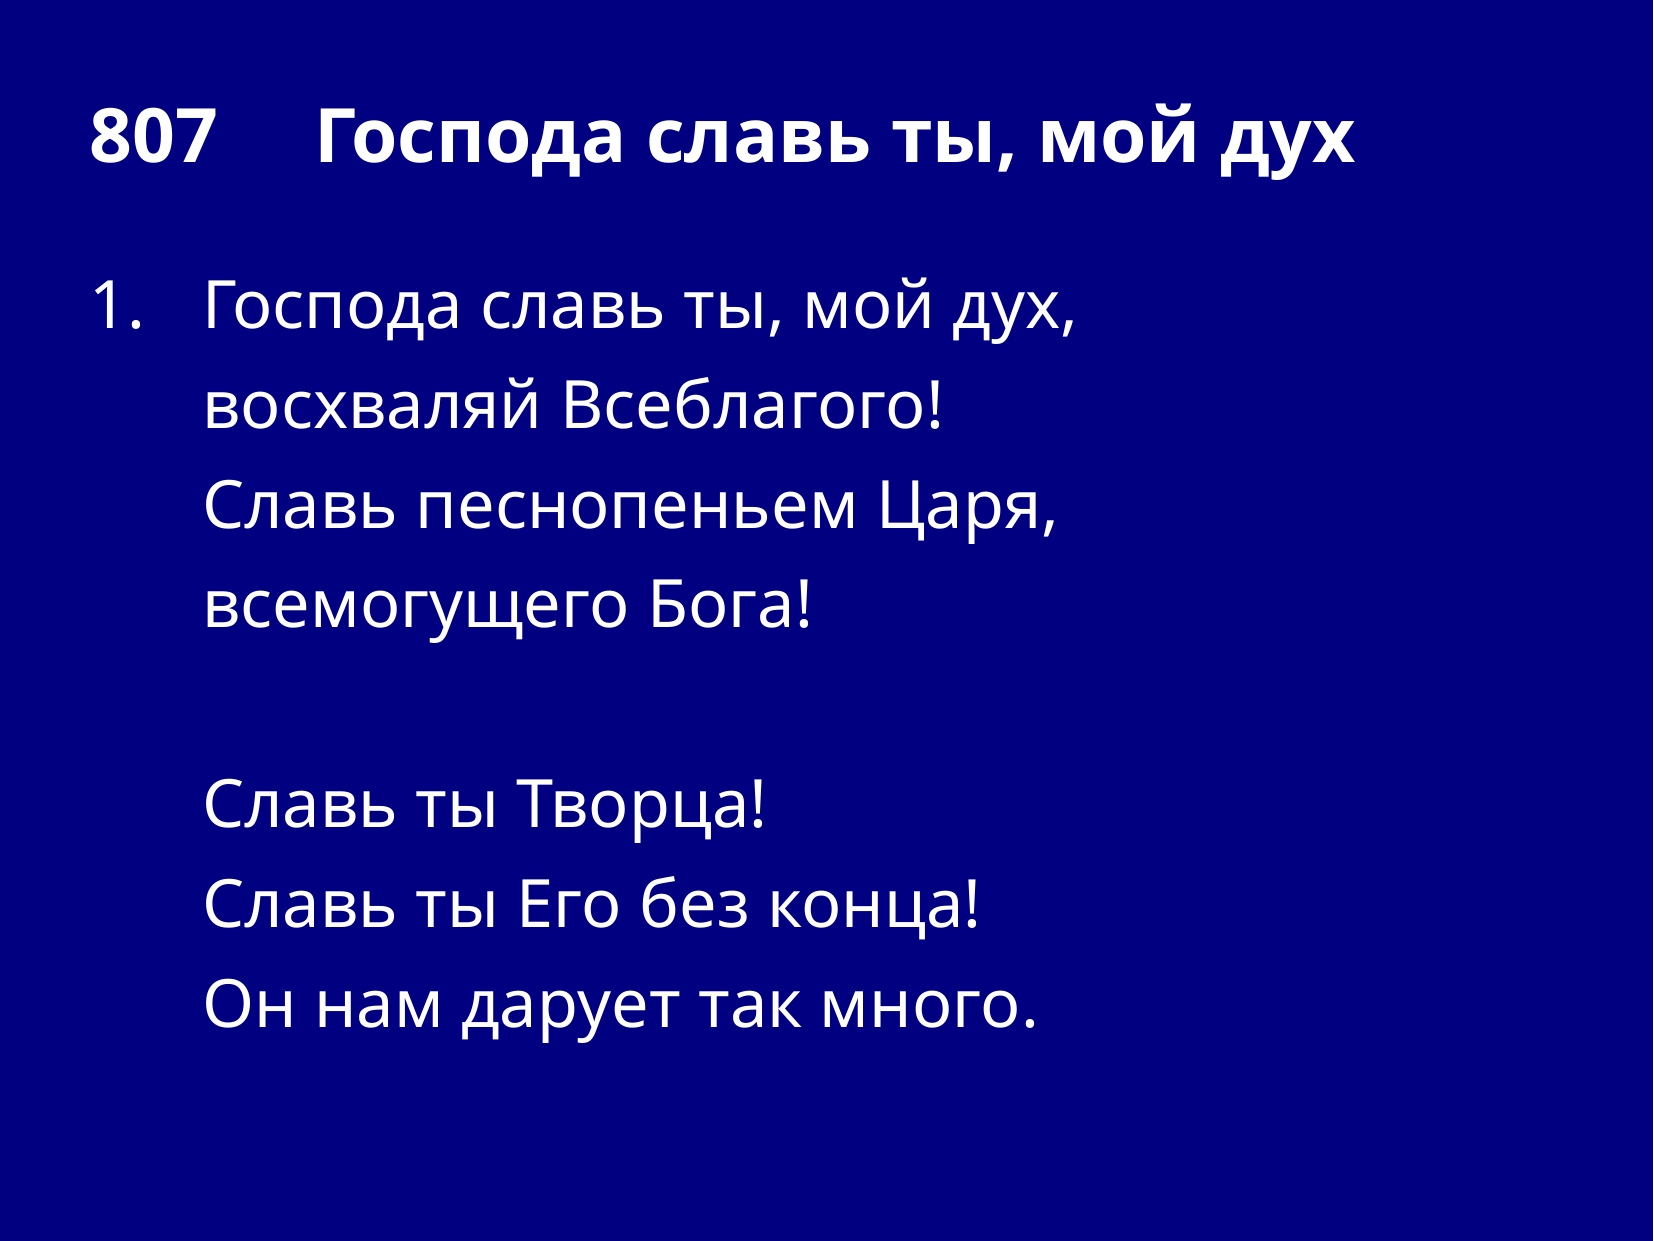

807	Господа славь ты, мой дух
1.	Господа славь ты, мой дух,
	восхваляй Всеблагого!
	Славь песнопеньем Царя,
	всемогущего Бога!
	Славь ты Творца!
	Славь ты Его без конца!
	Он нам дарует так много.